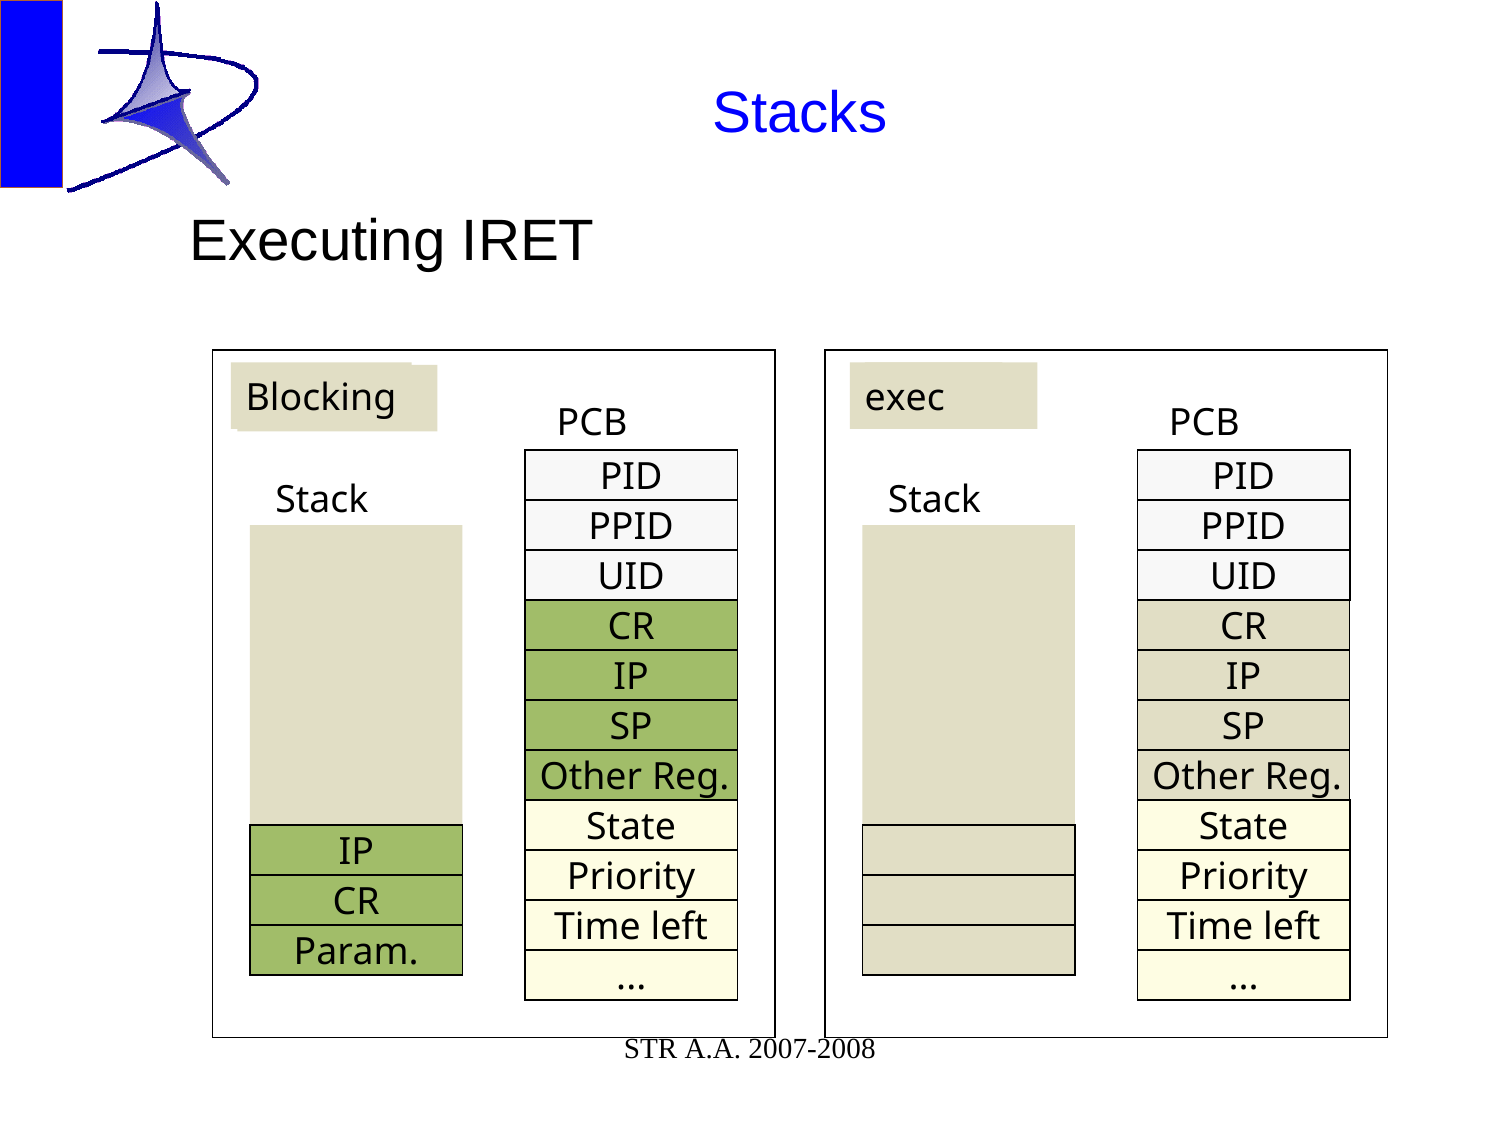

# Stacks
Executing IRET
Blocking
exec
Ready
exec
PCB
PCB
PID
PID
Stack
Stack
PPID
PPID
UID
UID
CR
IP
SP
Other Reg.
CR
IP
SP
Other Reg.
CR
IP
SP
Other Reg.
CR
IP
SP
Other Reg.
State
State
IP
IP
Priority
Priority
CR
CR
Time left
Time left
Param.
Param.
...
...
STR A.A. 2007-2008